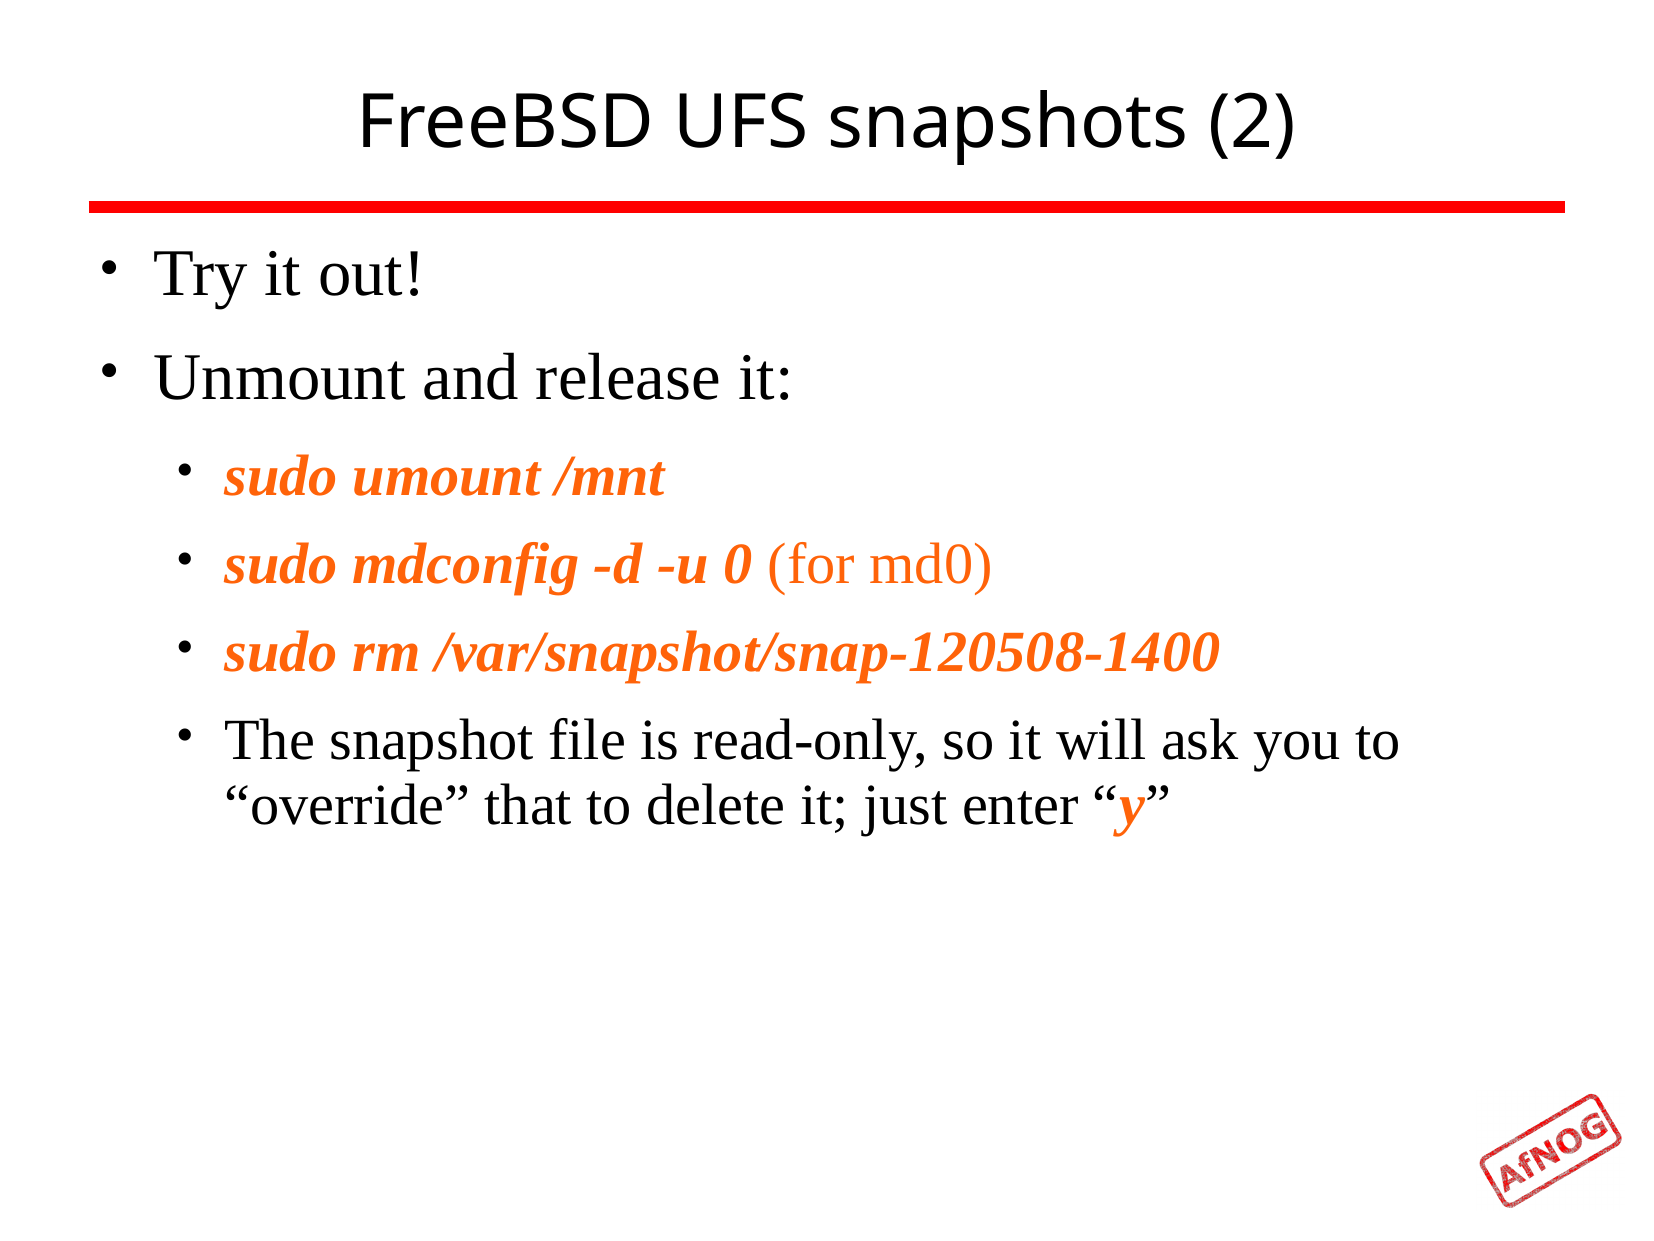

# FreeBSD UFS snapshots (2)
Try it out!
Unmount and release it:
sudo umount /mnt
sudo mdconfig -d -u 0 (for md0)
sudo rm /var/snapshot/snap-120508-1400
The snapshot file is read-only, so it will ask you to “override” that to delete it; just enter “y”